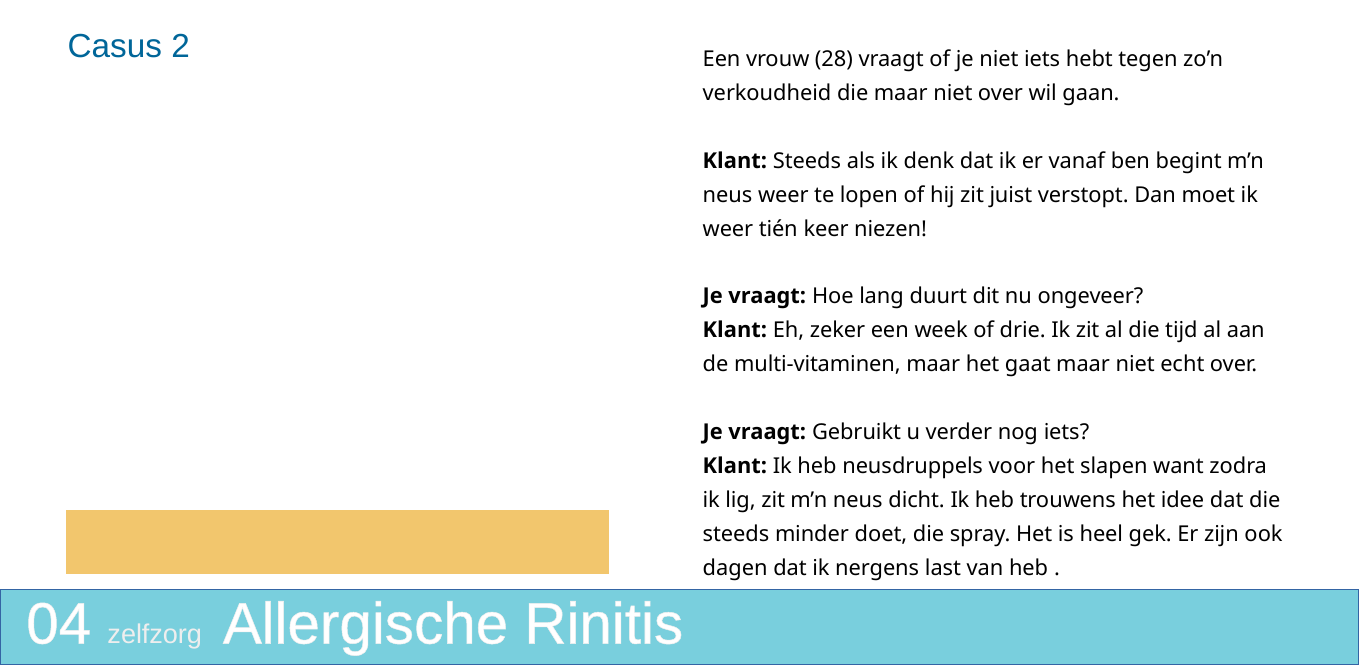

# Casus 2
Een vrouw (28) vraagt of je niet iets hebt tegen zo’n verkoudheid die maar niet over wil gaan.
Klant: Steeds als ik denk dat ik er vanaf ben begint m’n neus weer te lopen of hij zit juist verstopt. Dan moet ik weer tién keer niezen!
Je vraagt: Hoe lang duurt dit nu ongeveer?
Klant: Eh, zeker een week of drie. Ik zit al die tijd al aan de multi-vitaminen, maar het gaat maar niet echt over.
Je vraagt: Gebruikt u verder nog iets?
Klant: Ik heb neusdruppels voor het slapen want zodra ik lig, zit m’n neus dicht. Ik heb trouwens het idee dat die steeds minder doet, die spray. Het is heel gek. Er zijn ook dagen dat ik nergens last van heb .
04 zelfzorg Allergische Rinitis